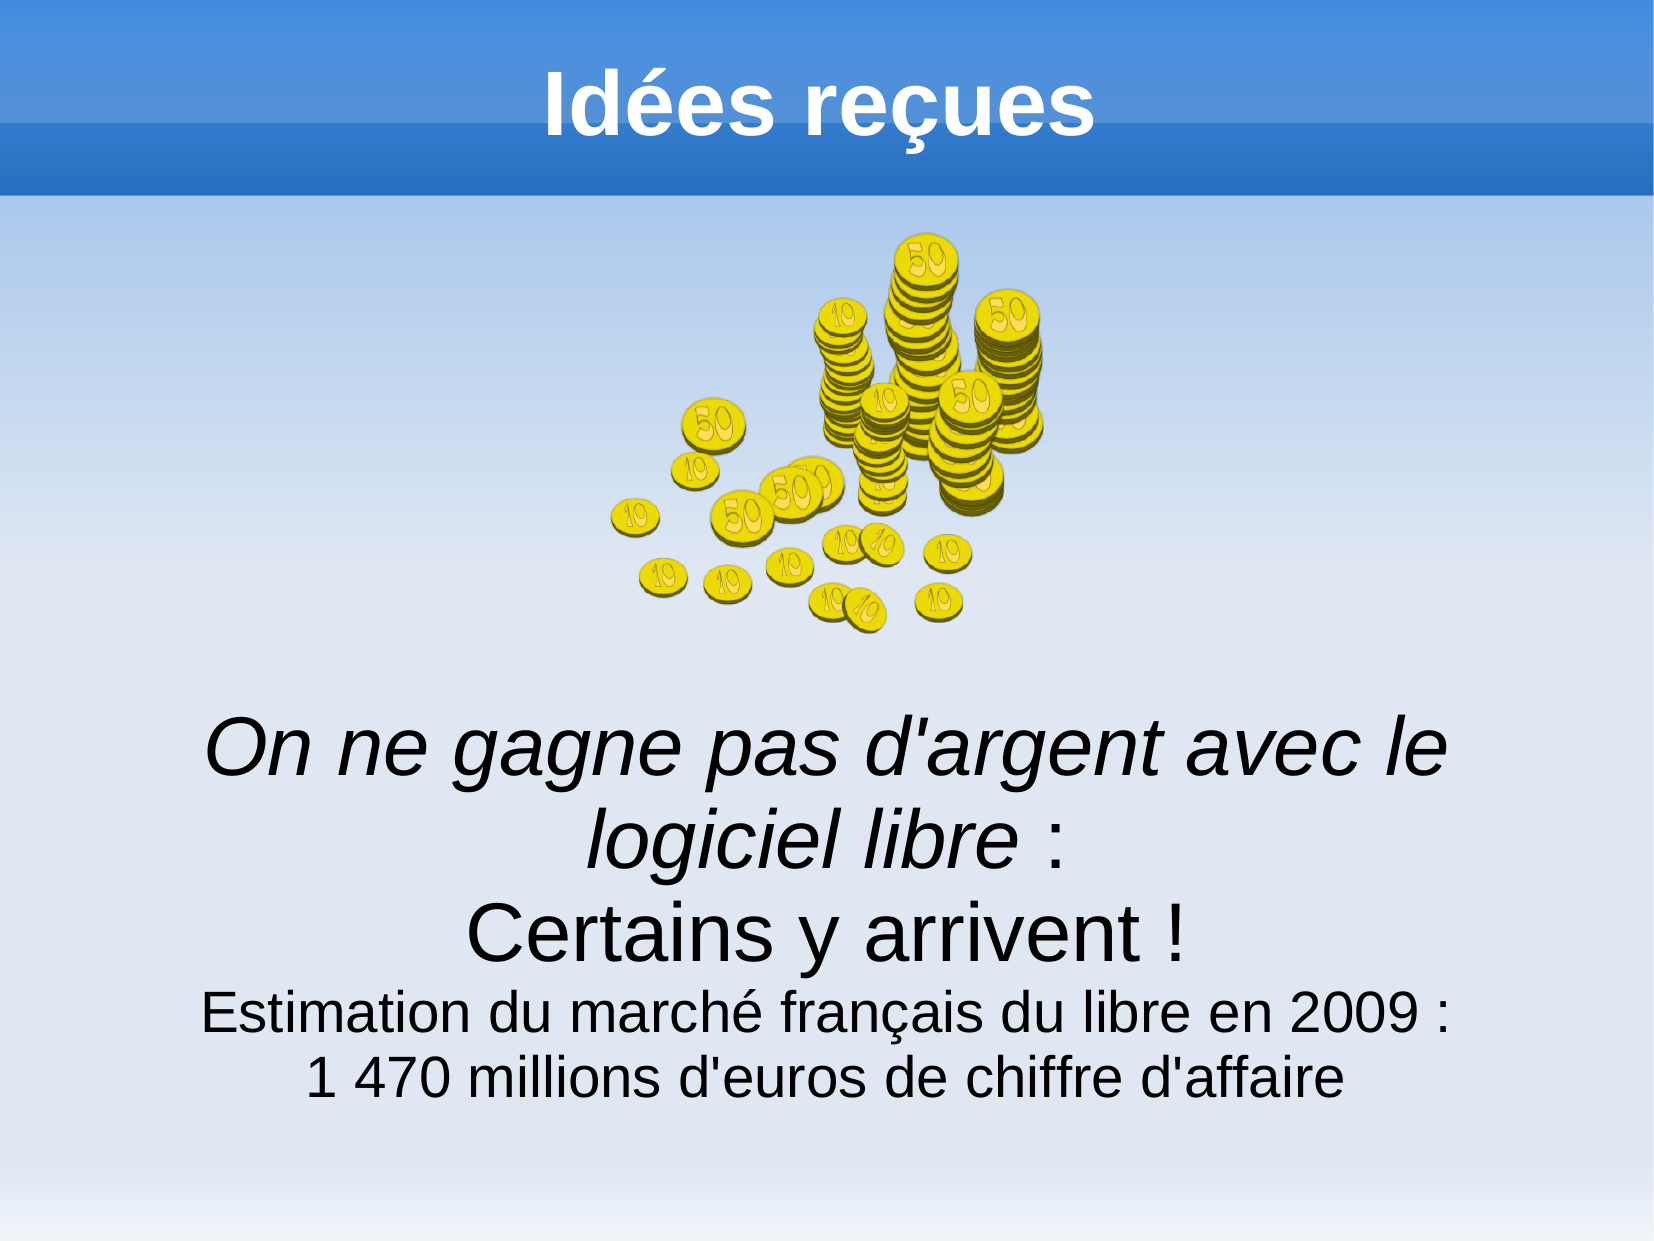

# Idées reçues
On ne gagne pas d'argent avec le logiciel libre :
Certains y arrivent !
Estimation du marché français du libre en 2009 :
1 470 millions d'euros de chiffre d'affaire